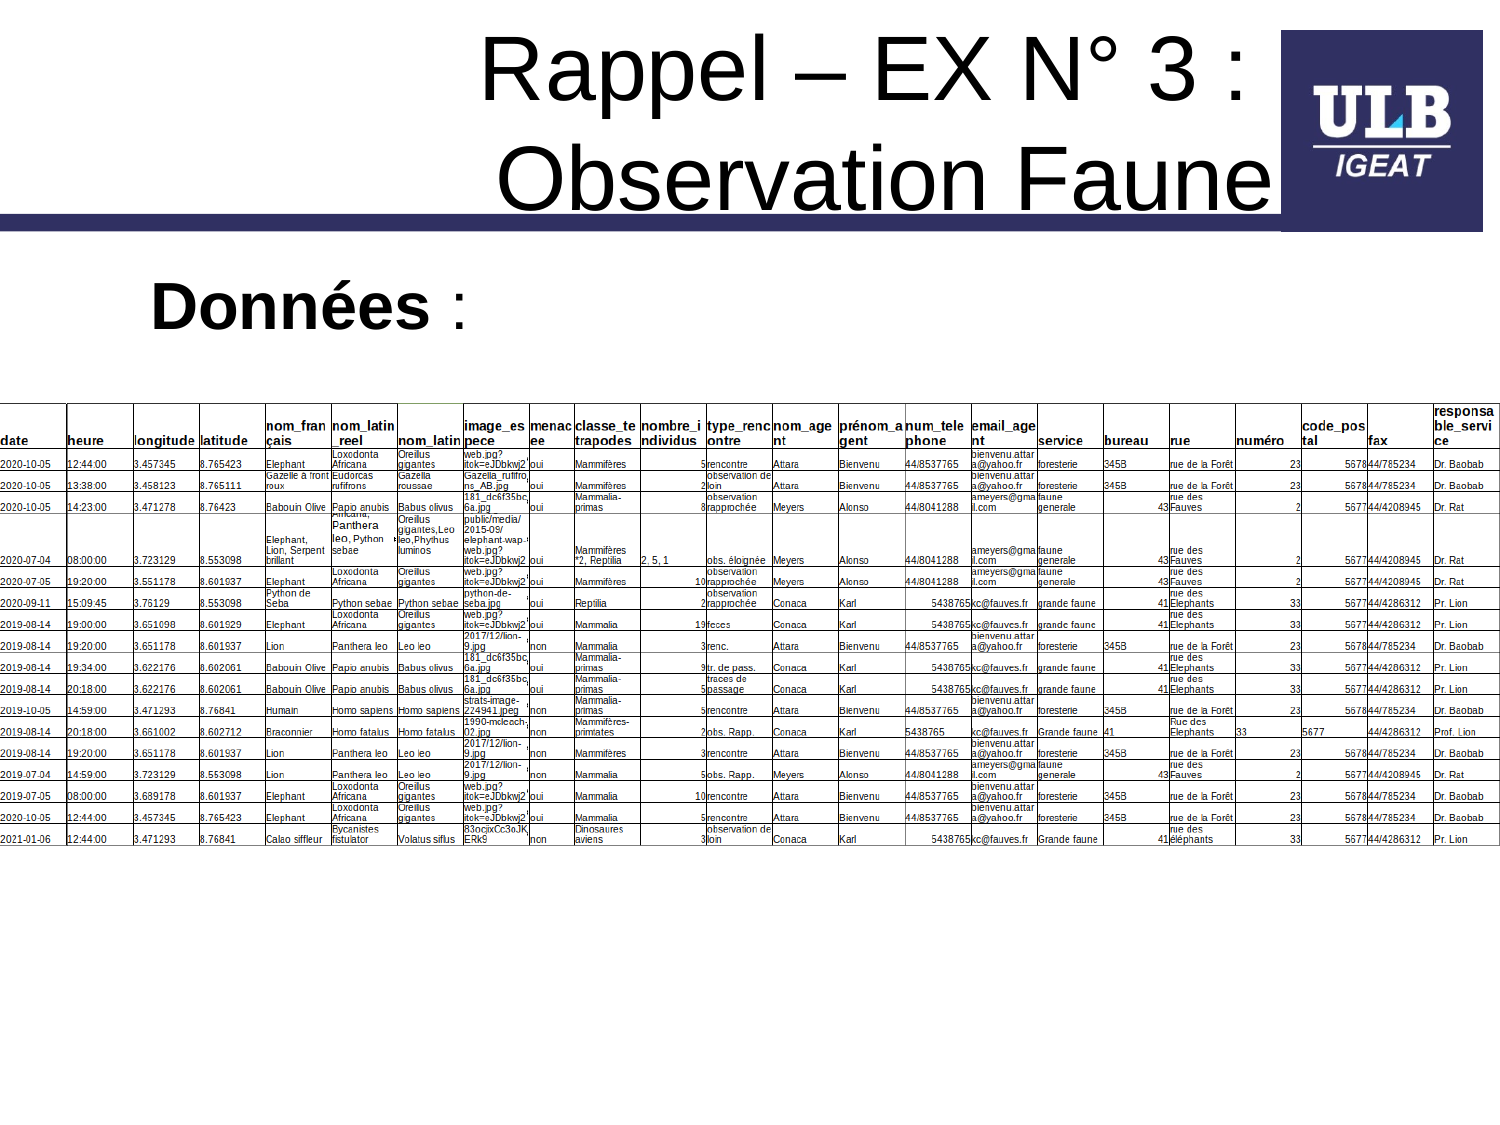

Rappel – EX N° 3 : Observation Faune
Données :